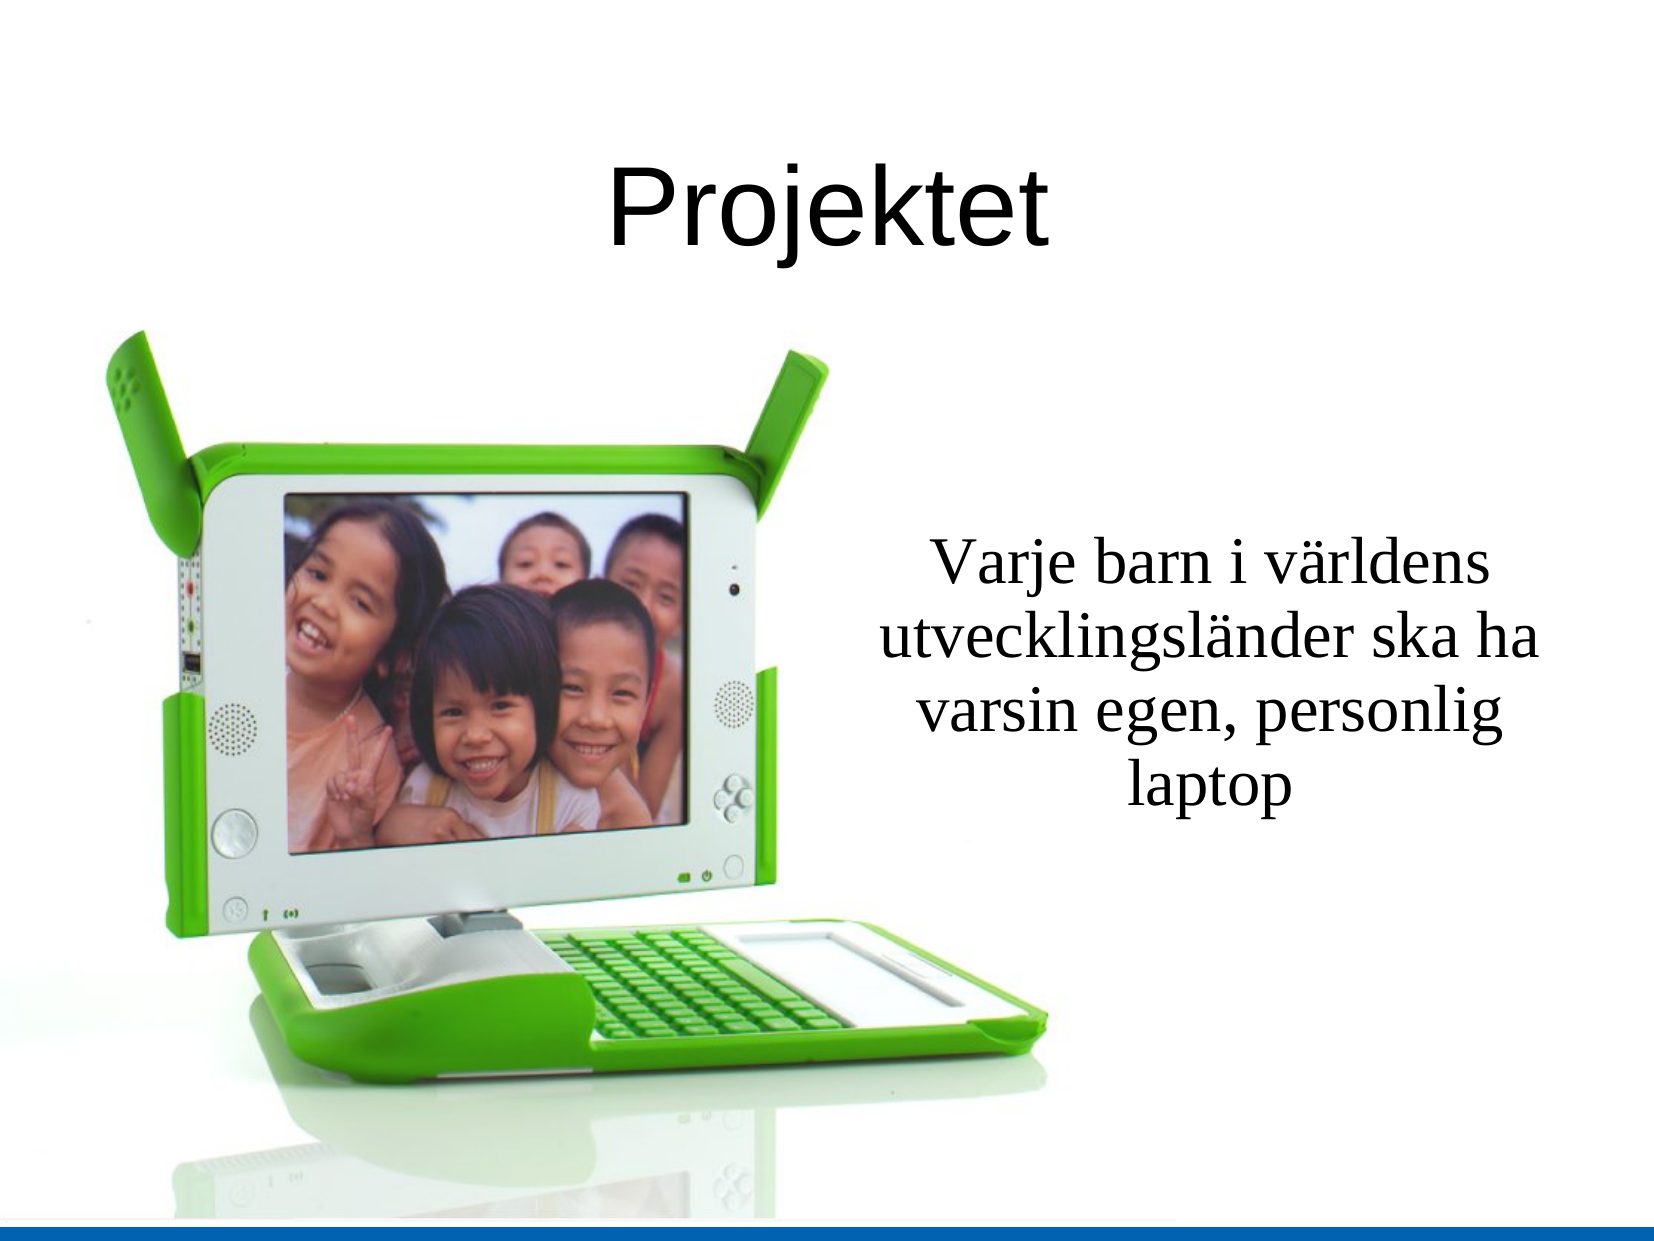

# Projektet
Varje barn i världens utvecklingsländer ska ha varsin egen, personlig laptop